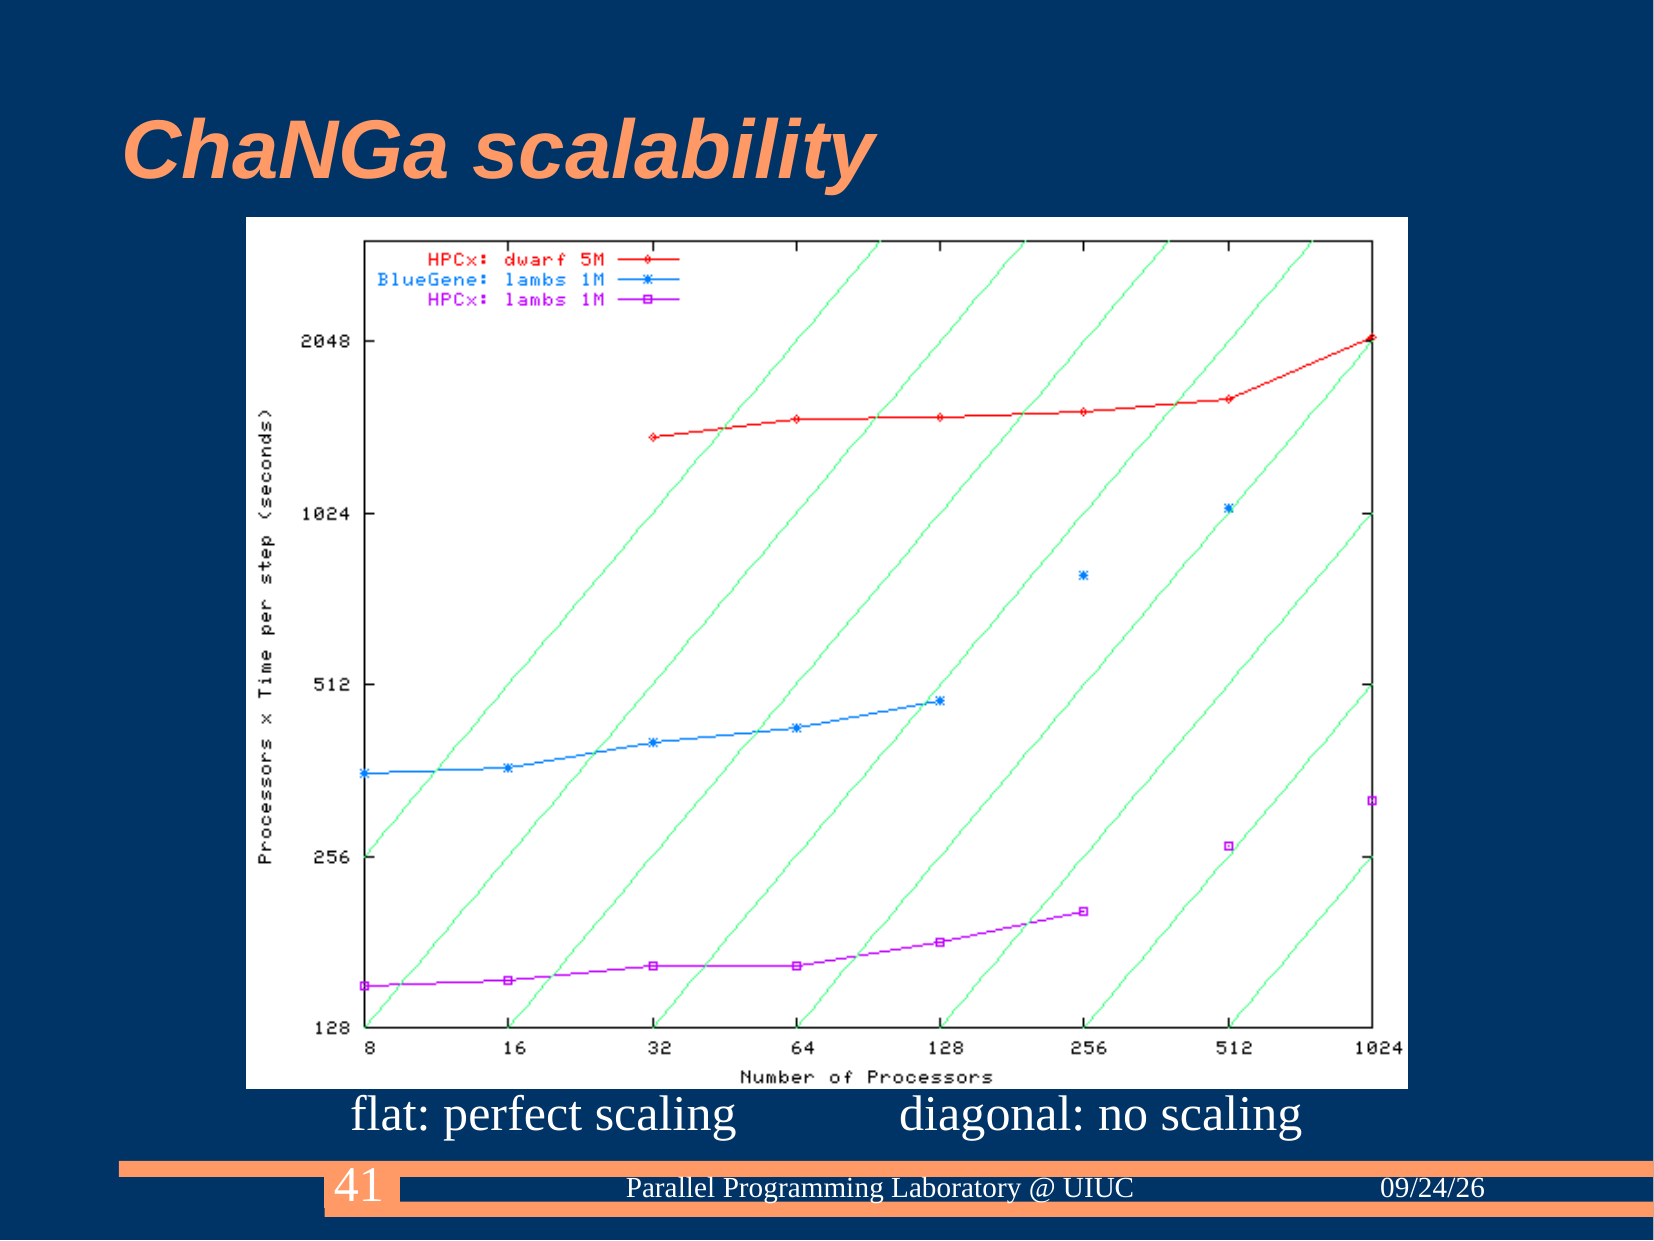

# ChaNGa scalability
flat: perfect scaling diagonal: no scaling
Parallel Programming Laboratory @ UIUC